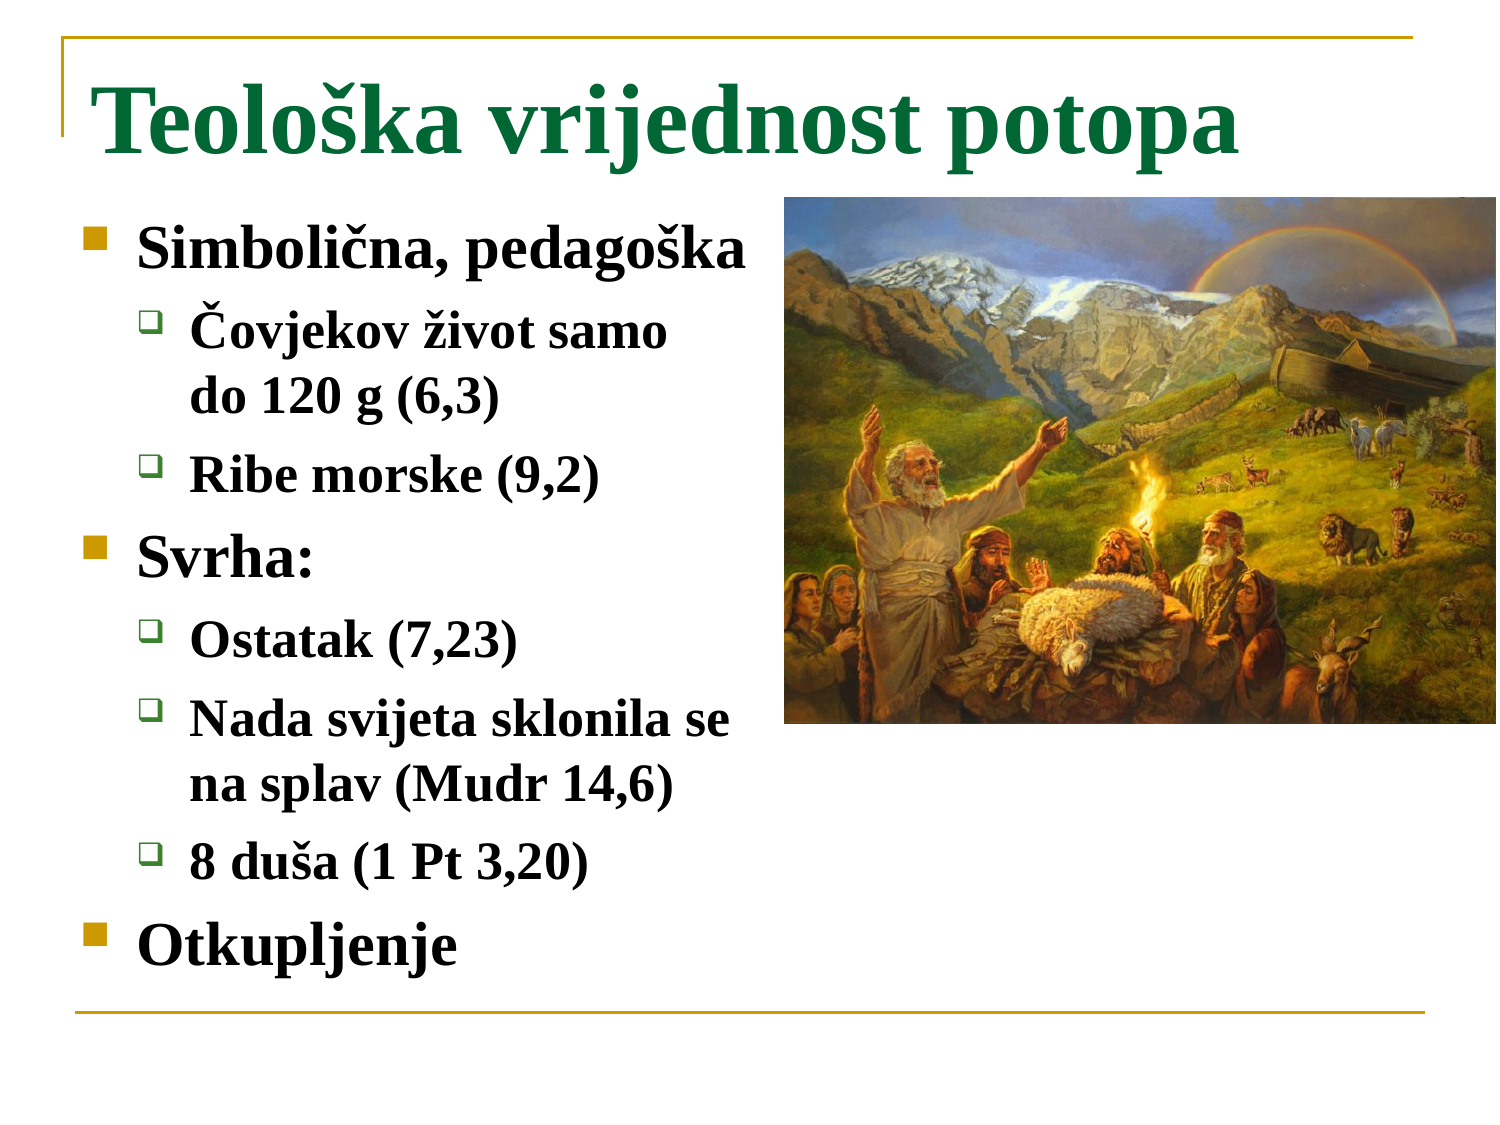

# Teološka vrijednost potopa
Simbolična, pedagoška
Čovjekov život samo
do 120 g (6,3)
Ribe morske (9,2)
Svrha:
Ostatak (7,23)
Nada svijeta sklonila se
na splav (Mudr 14,6)
8 duša (1 Pt 3,20)
Otkupljenje